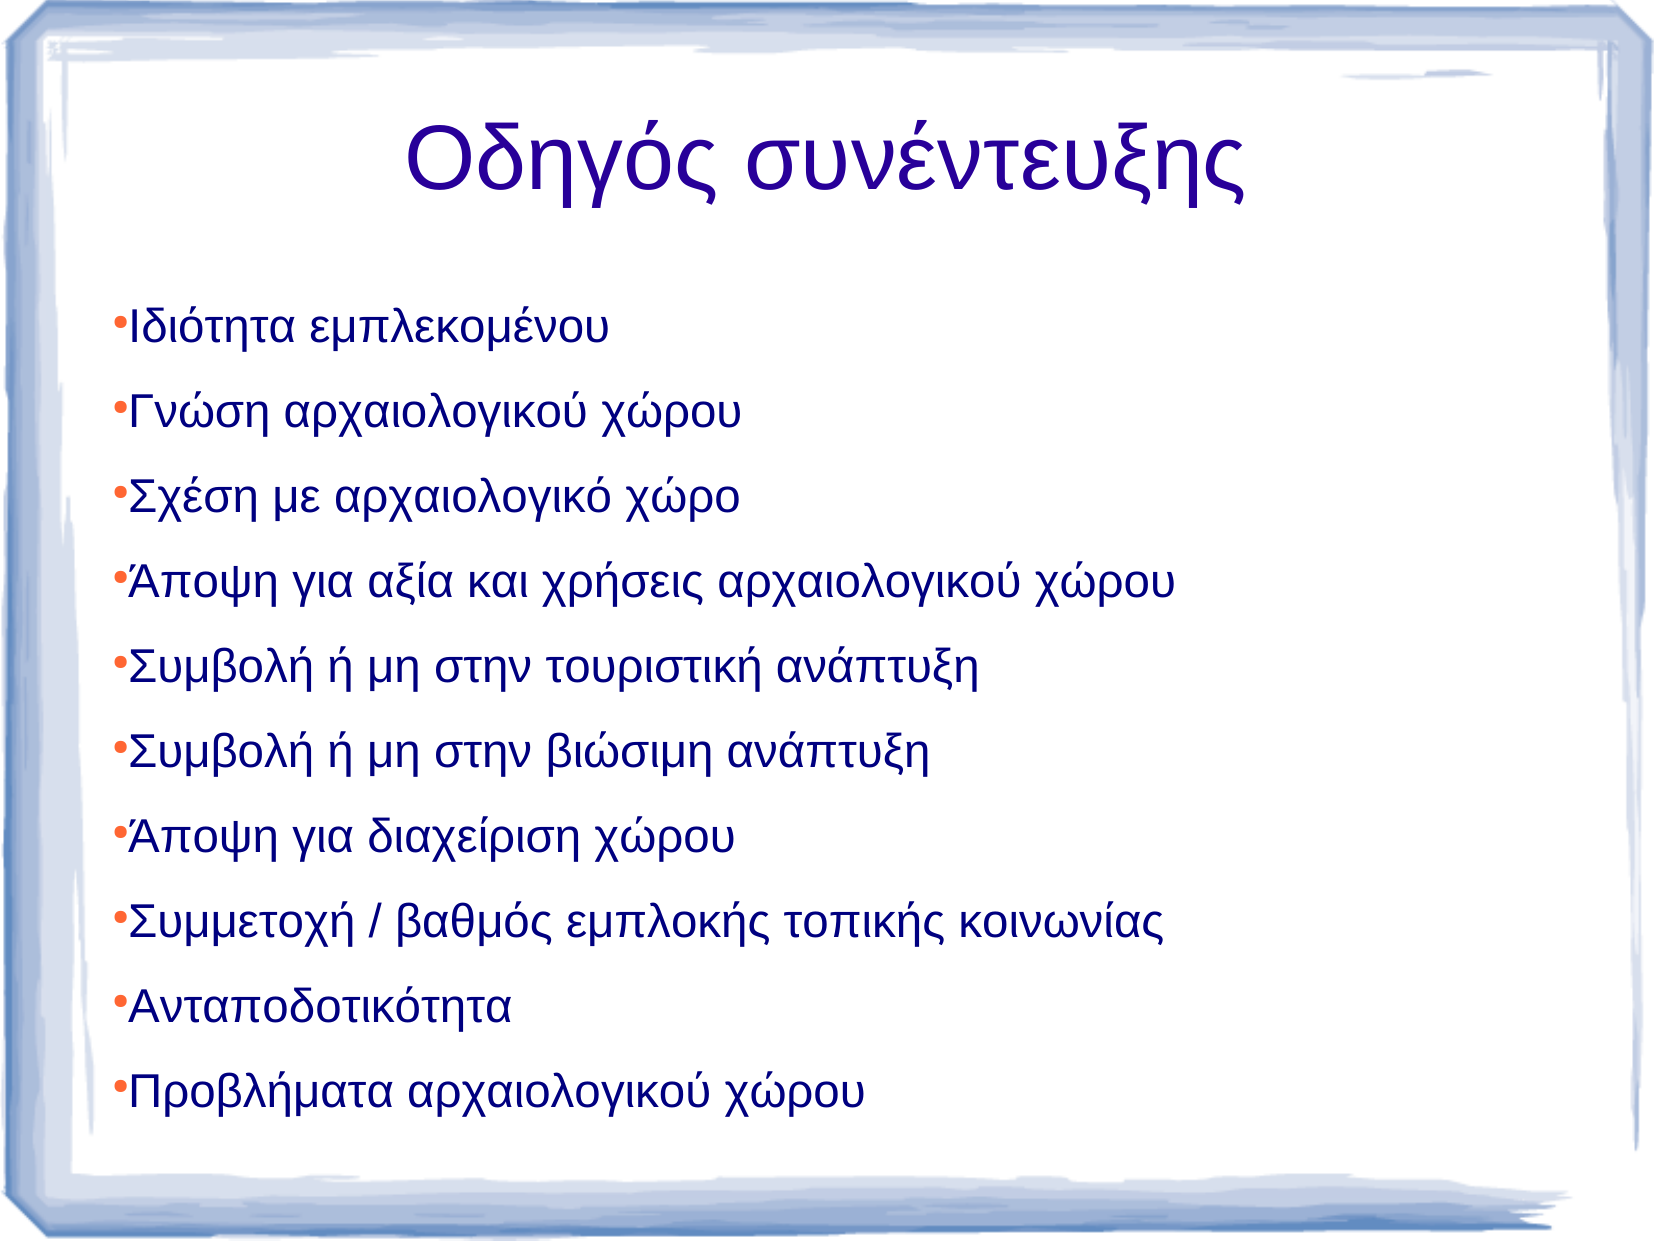

# Οδηγός συνέντευξης
Ιδιότητα εμπλεκομένου
Γνώση αρχαιολογικού χώρου
Σχέση με αρχαιολογικό χώρο
Άποψη για αξία και χρήσεις αρχαιολογικού χώρου
Συμβολή ή μη στην τουριστική ανάπτυξη
Συμβολή ή μη στην βιώσιμη ανάπτυξη
Άποψη για διαχείριση χώρου
Συμμετοχή / βαθμός εμπλοκής τοπικής κοινωνίας
Ανταποδοτικότητα
Προβλήματα αρχαιολογικού χώρου